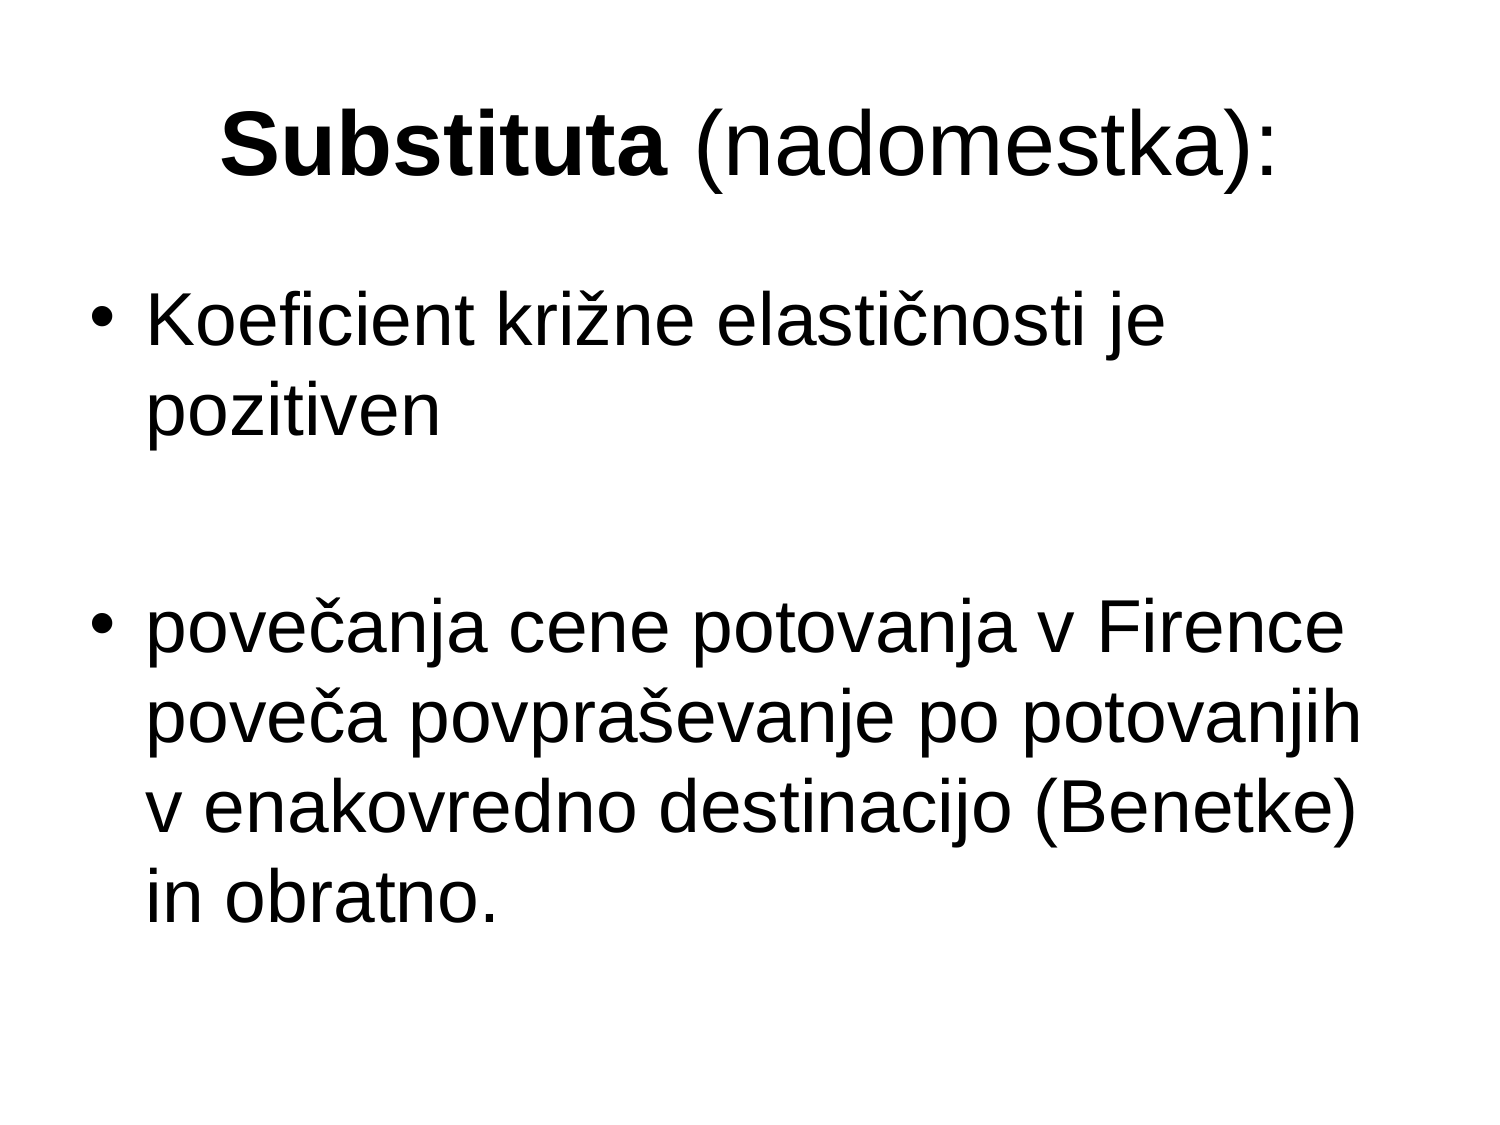

# Substituta (nadomestka):
Koeficient križne elastičnosti je pozitiven
povečanja cene potovanja v Firence poveča povpraševanje po potovanjih v enakovredno destinacijo (Benetke) in obratno.